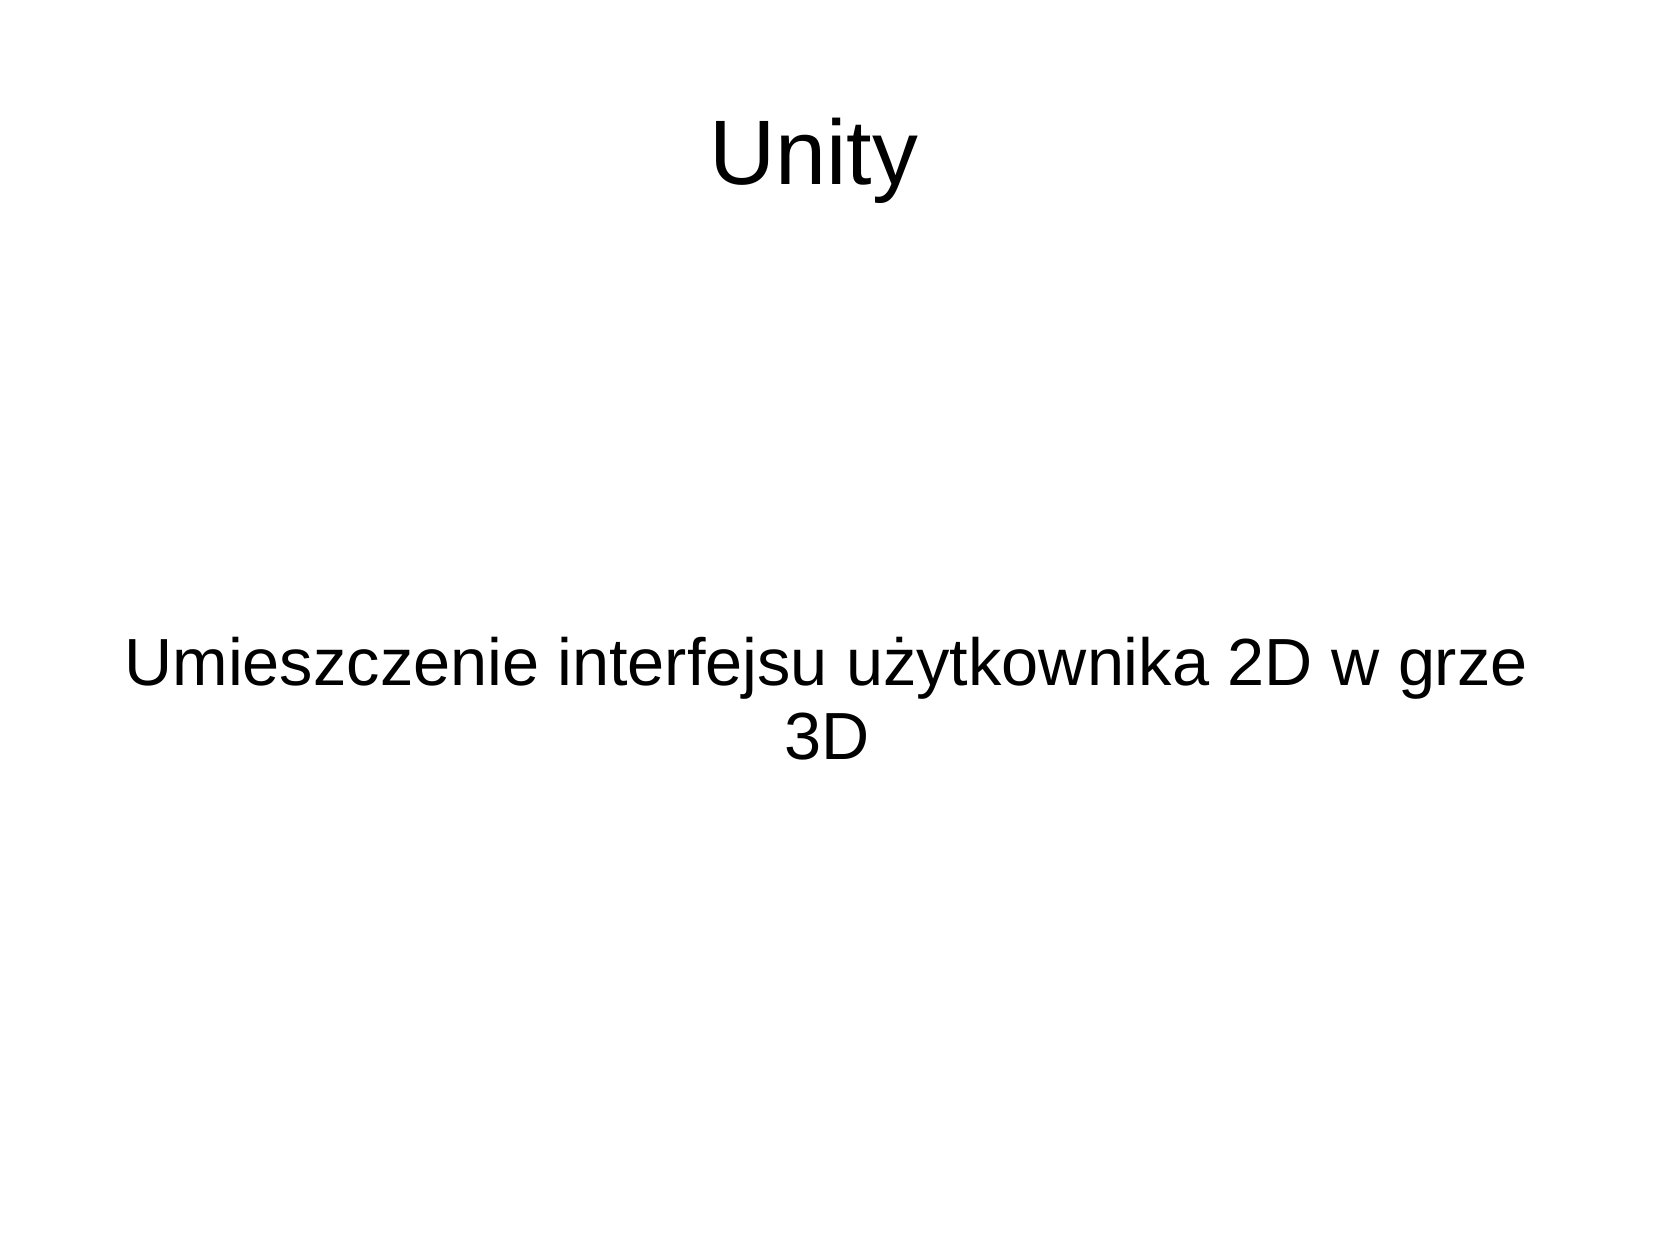

# Unity
Umieszczenie interfejsu użytkownika 2D w grze 3D